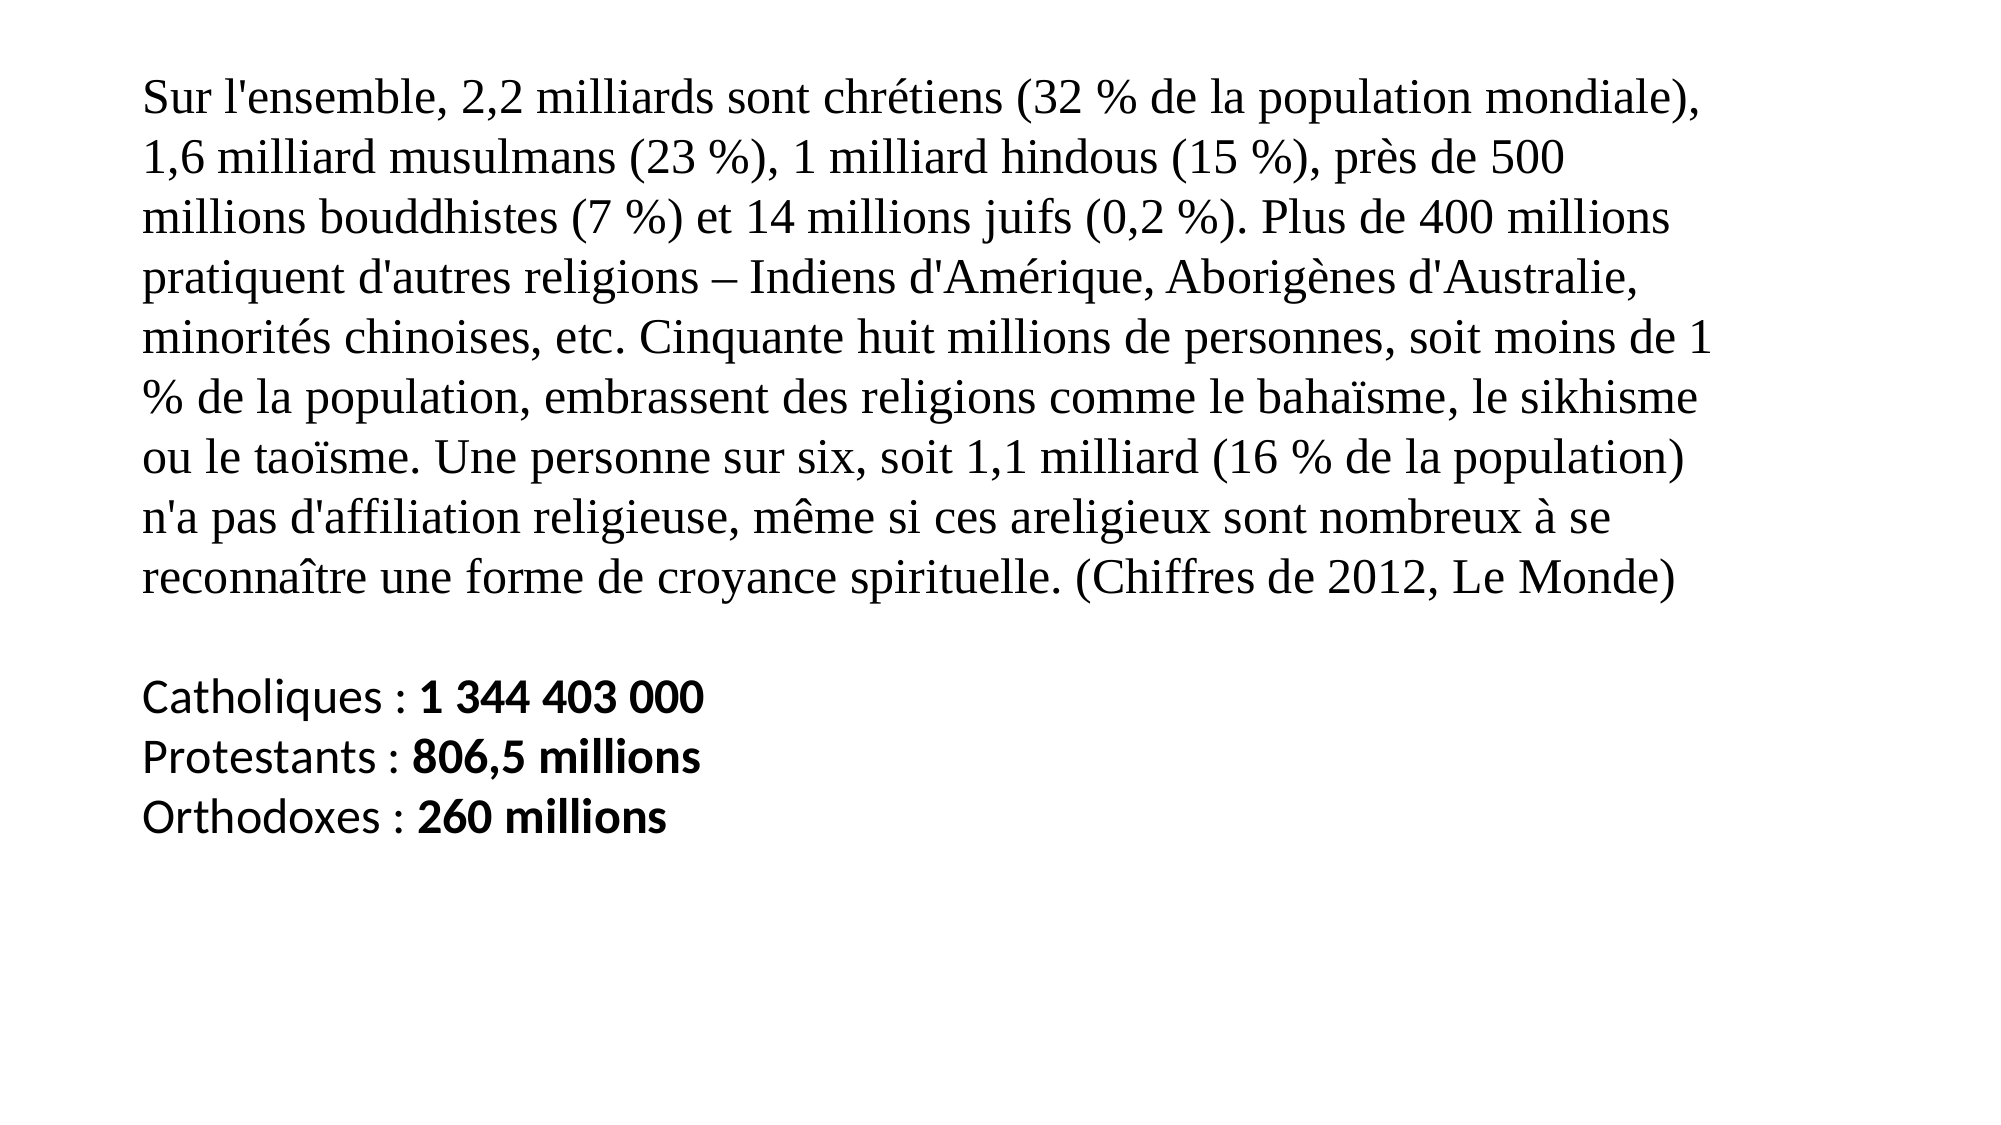

Sur l'ensemble, 2,2 milliards sont chrétiens (32 % de la population mondiale), 1,6 milliard musulmans (23 %), 1 milliard hindous (15 %), près de 500 millions bouddhistes (7 %) et 14 millions juifs (0,2 %). Plus de 400 millions pratiquent d'autres religions – Indiens d'Amérique, Aborigènes d'Australie, minorités chinoises, etc. Cinquante huit millions de personnes, soit moins de 1 % de la population, embrassent des religions comme le bahaïsme, le sikhisme ou le taoïsme. Une personne sur six, soit 1,1 milliard (16 % de la population) n'a pas d'affiliation religieuse, même si ces areligieux sont nombreux à se reconnaître une forme de croyance spirituelle. (Chiffres de 2012, Le Monde)
Catholiques : 1 344 403 000
Protestants : 806,5 millions
Orthodoxes : 260 millions